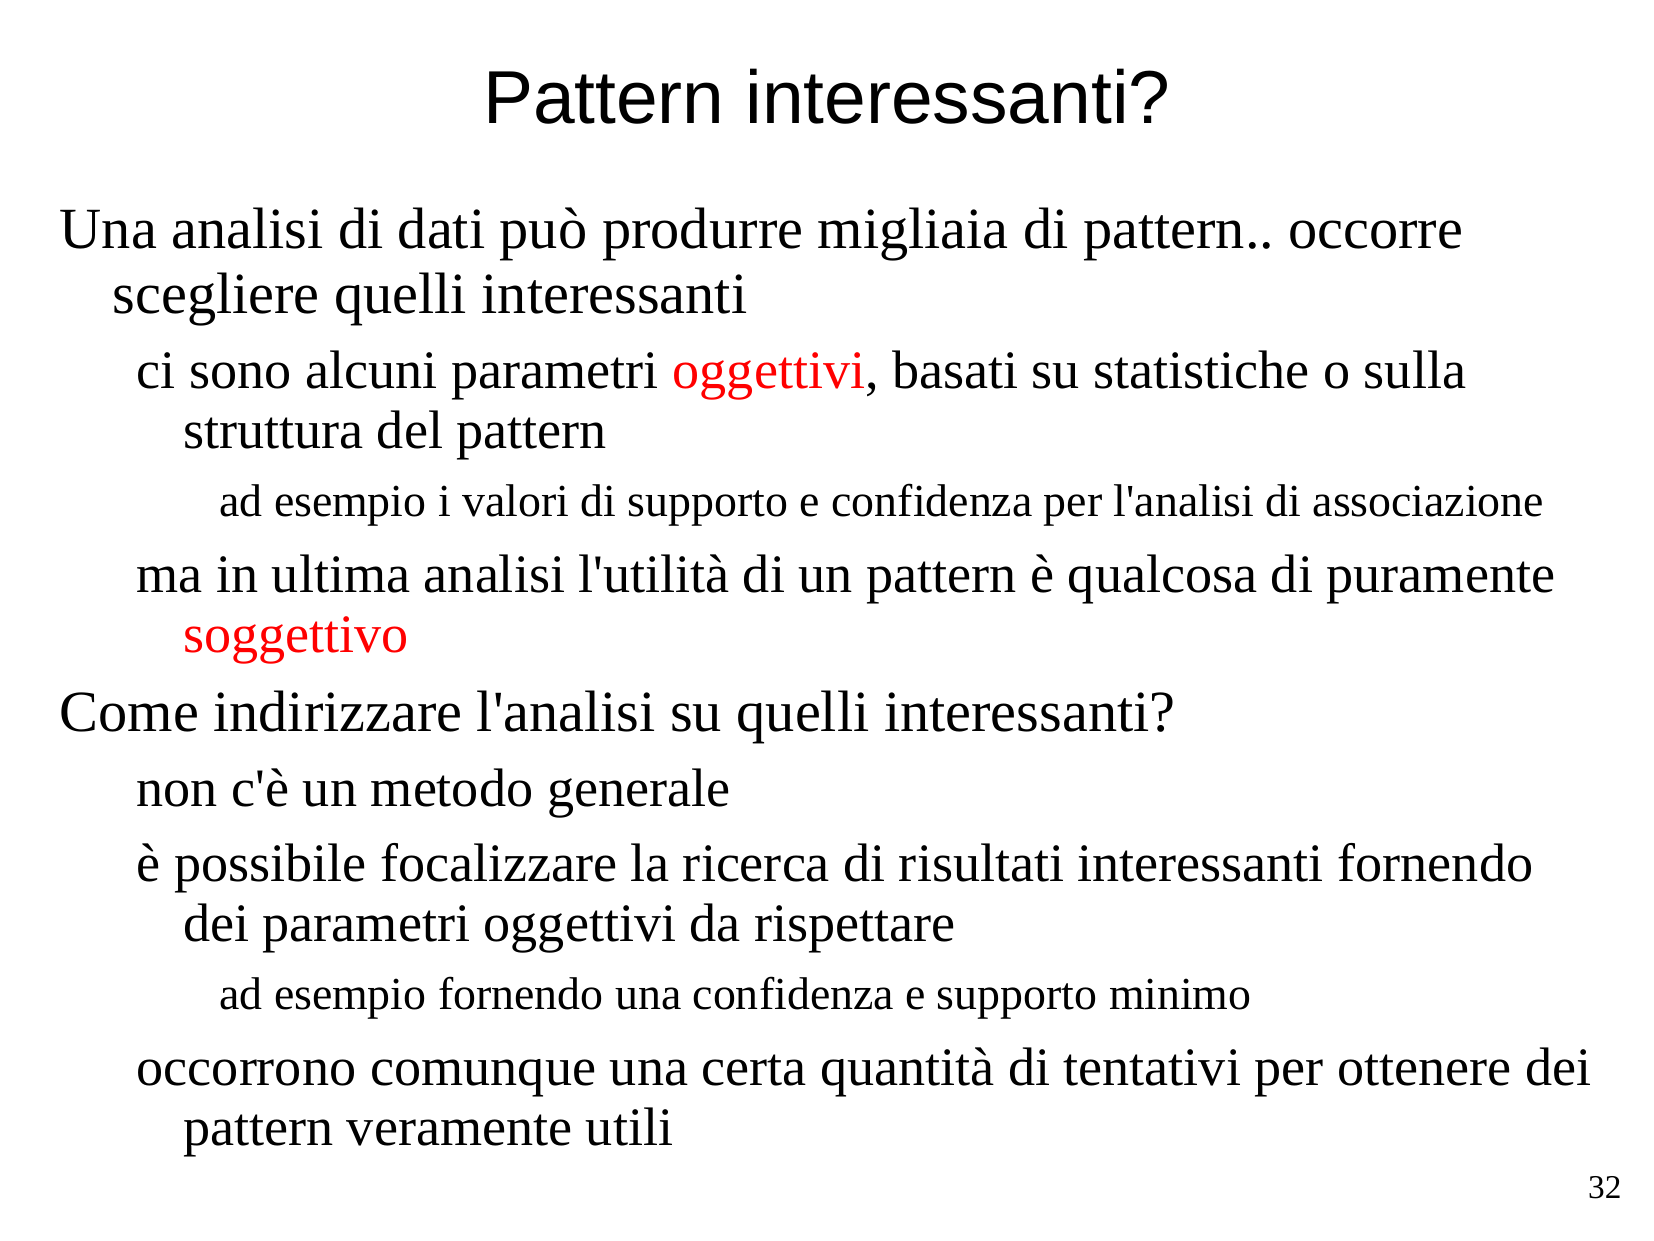

# Pattern interessanti?
Una analisi di dati può produrre migliaia di pattern.. occorre scegliere quelli interessanti
ci sono alcuni parametri oggettivi, basati su statistiche o sulla struttura del pattern
ad esempio i valori di supporto e confidenza per l'analisi di associazione
ma in ultima analisi l'utilità di un pattern è qualcosa di puramente soggettivo
Come indirizzare l'analisi su quelli interessanti?
non c'è un metodo generale
è possibile focalizzare la ricerca di risultati interessanti fornendo dei parametri oggettivi da rispettare
ad esempio fornendo una confidenza e supporto minimo
occorrono comunque una certa quantità di tentativi per ottenere dei pattern veramente utili